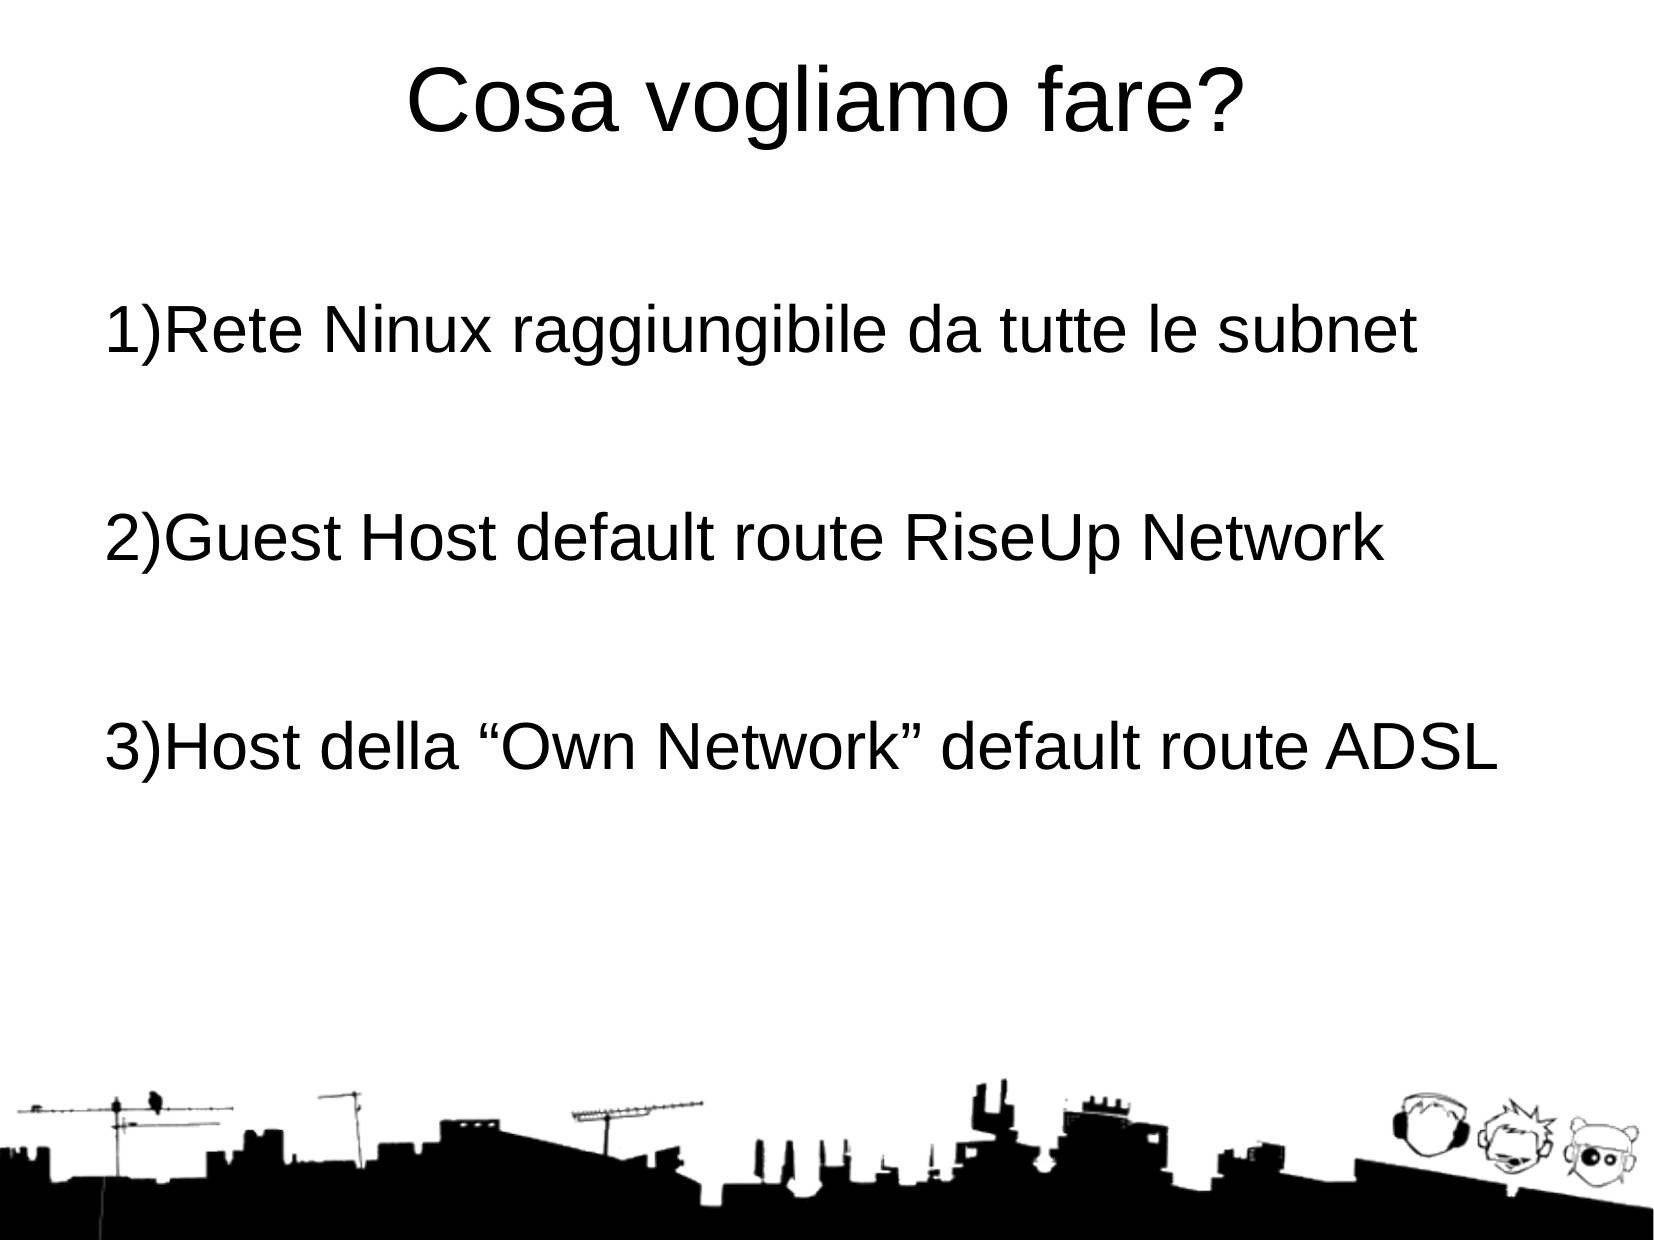

# Cosa vogliamo fare?
Rete Ninux raggiungibile da tutte le subnet
Guest Host default route RiseUp Network
Host della “Own Network” default route ADSL